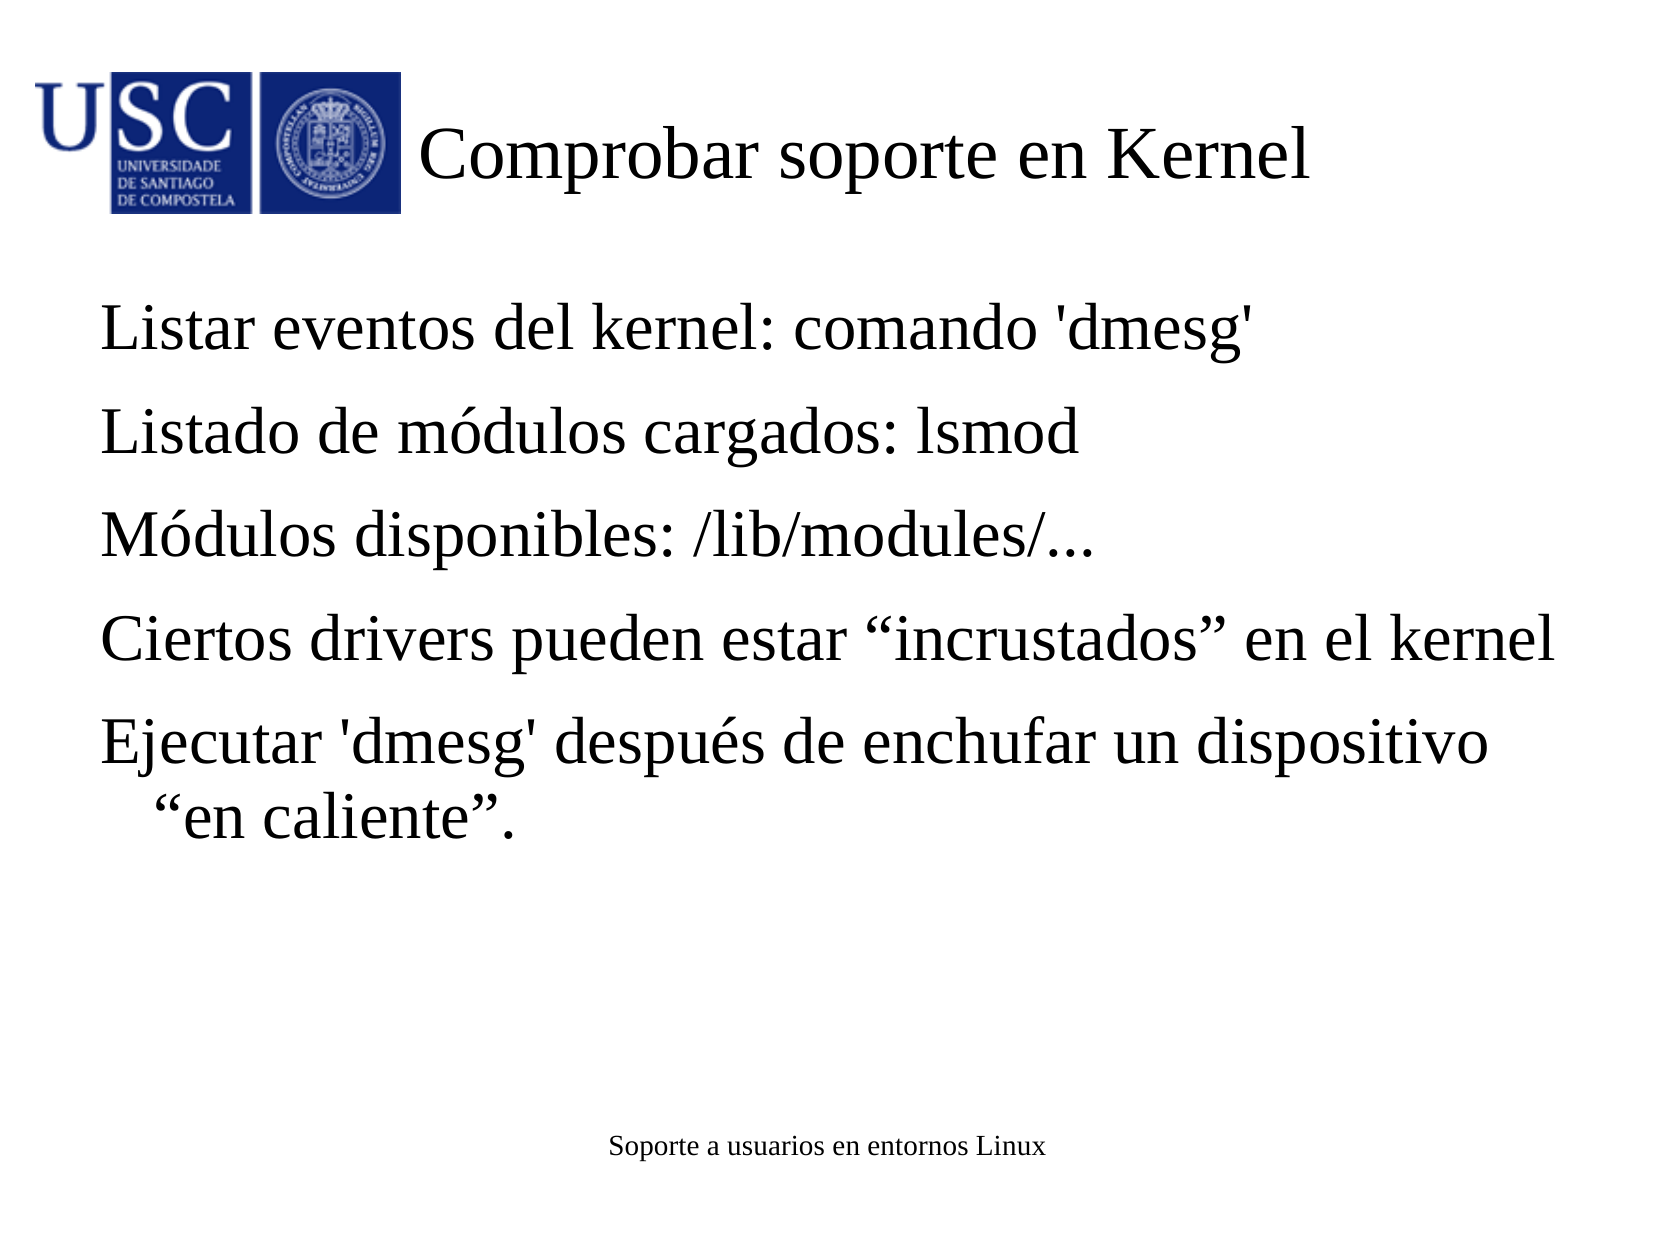

# Comprobar soporte en Kernel
Listar eventos del kernel: comando 'dmesg'
Listado de módulos cargados: lsmod
Módulos disponibles: /lib/modules/...
Ciertos drivers pueden estar “incrustados” en el kernel
Ejecutar 'dmesg' después de enchufar un dispositivo “en caliente”.